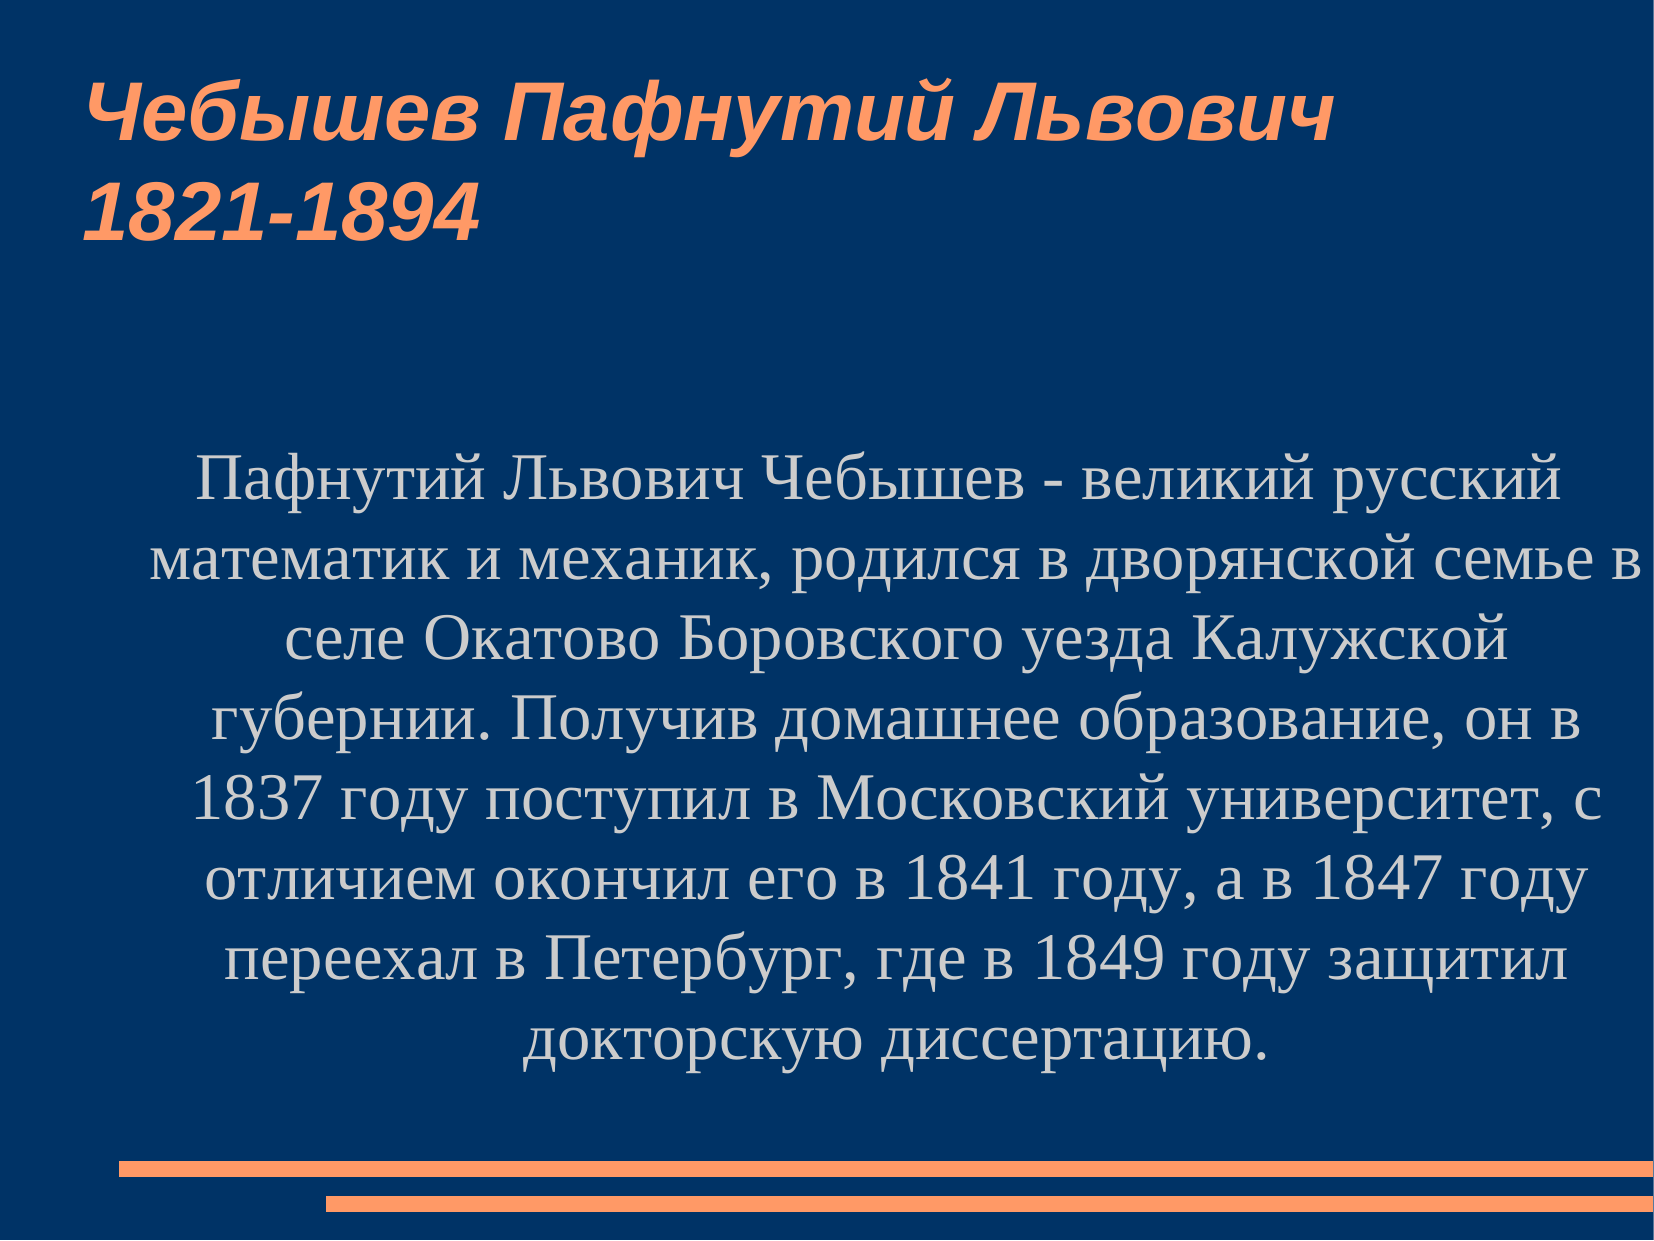

# Чебышев Пафнутий Львович 1821-1894
Пафнутий Львович Чебышев - великий русский математик и механик, родился в дворянской семье в селе Окатово Боровского уезда Калужской губернии. Получив домашнее образование, он в 1837 году поступил в Московский университет, с отличием окончил его в 1841 году, а в 1847 году переехал в Петербург, где в 1849 году защитил докторскую диссертацию.